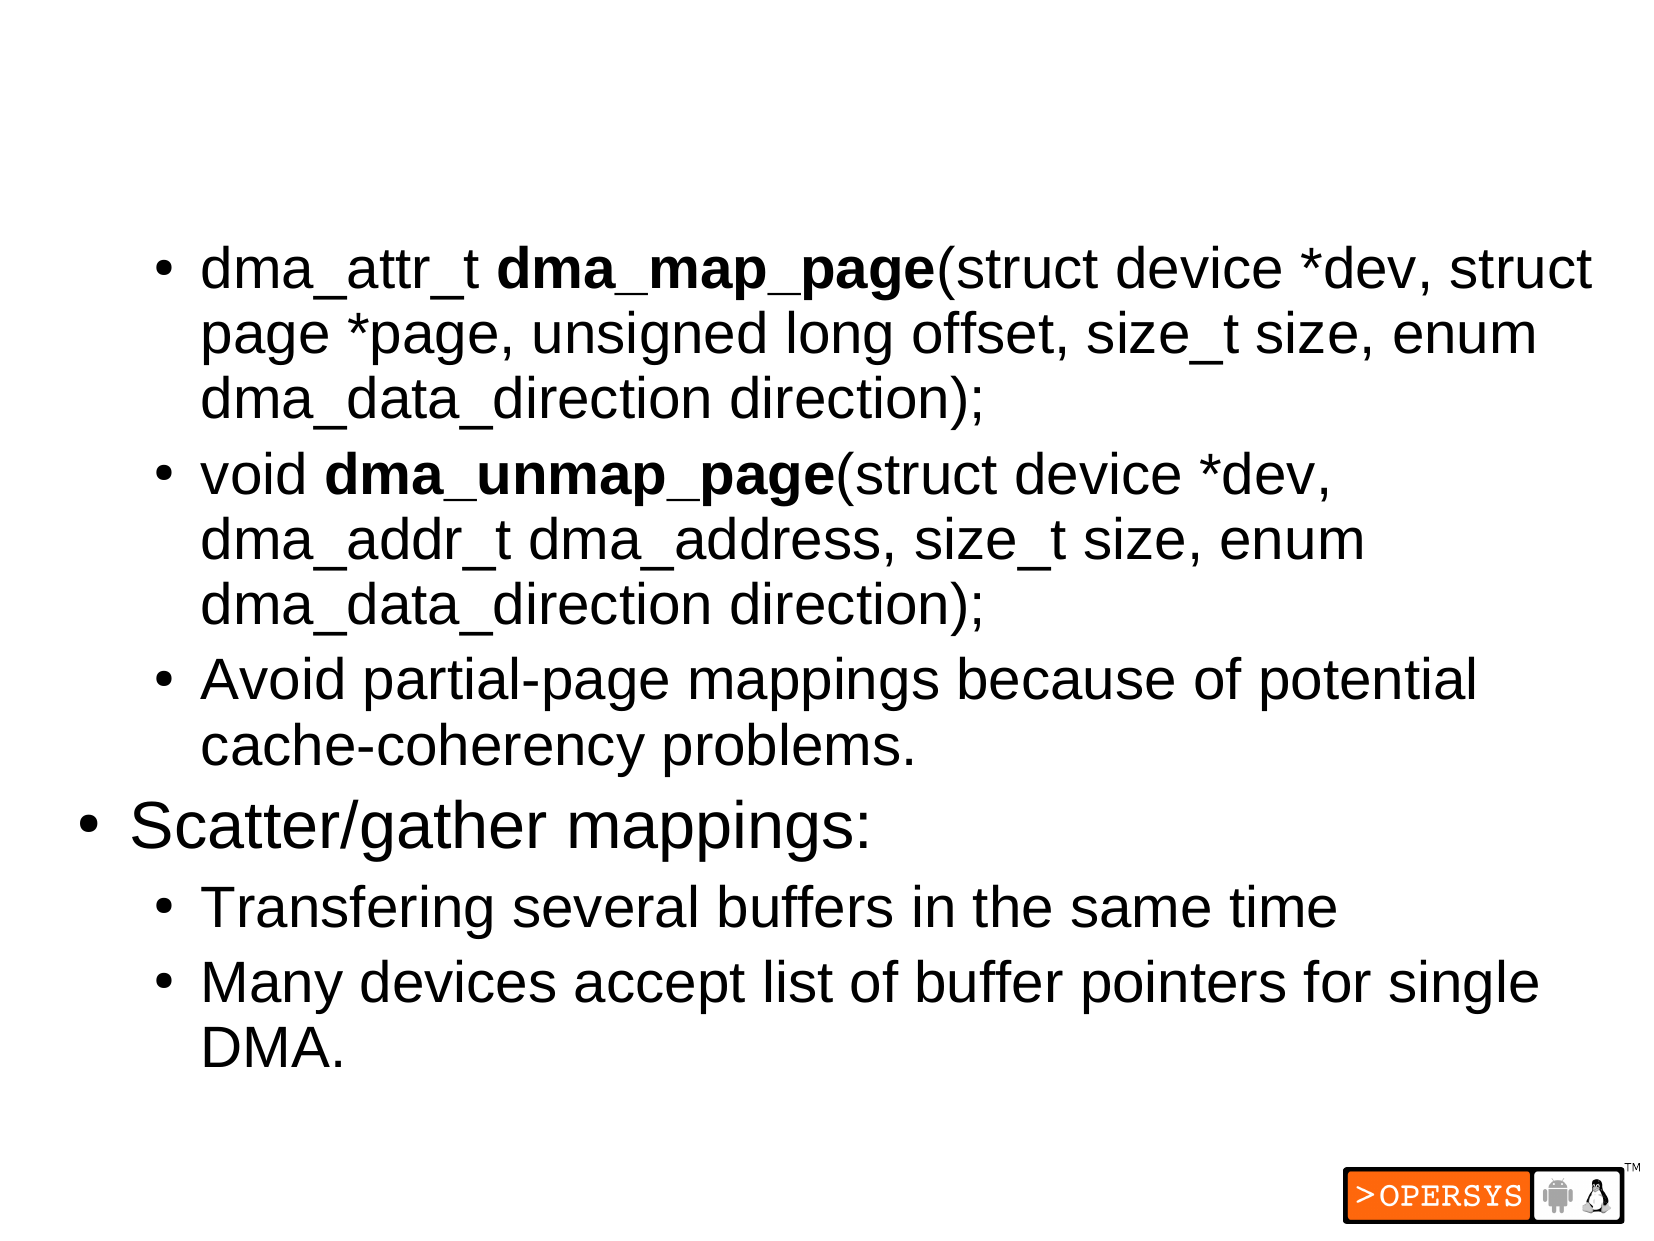

# dma_attr_t dma_map_page(struct device *dev, struct page *page, unsigned long offset, size_t size, enum dma_data_direction direction);
void dma_unmap_page(struct device *dev, dma_addr_t dma_address, size_t size, enum dma_data_direction direction);
Avoid partial-page mappings because of potential cache-coherency problems.
Scatter/gather mappings:
Transfering several buffers in the same time
Many devices accept list of buffer pointers for single DMA.